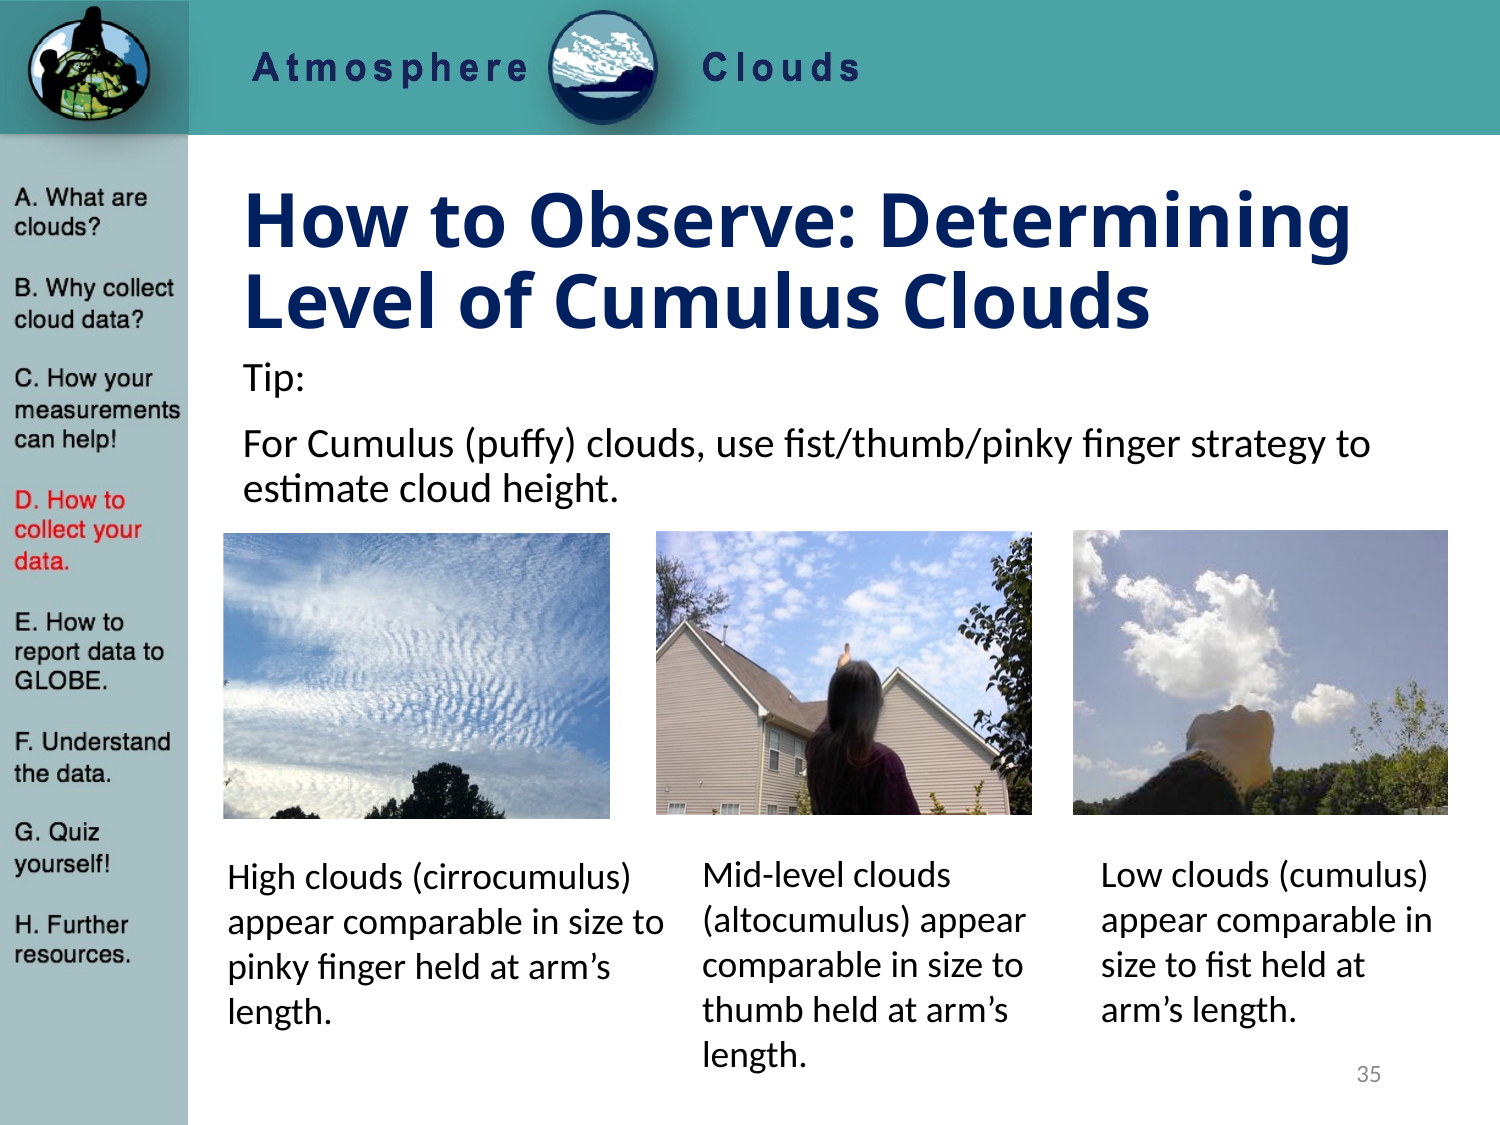

# How to Observe: Determining Level of Cumulus Clouds
Tip:
For Cumulus (puffy) clouds, use fist/thumb/pinky finger strategy to estimate cloud height.
Mid-level clouds (altocumulus) appear comparable in size to thumb held at arm’s length.
Low clouds (cumulus) appear comparable in size to fist held at arm’s length.
High clouds (cirrocumulus) appear comparable in size to pinky finger held at arm’s length.